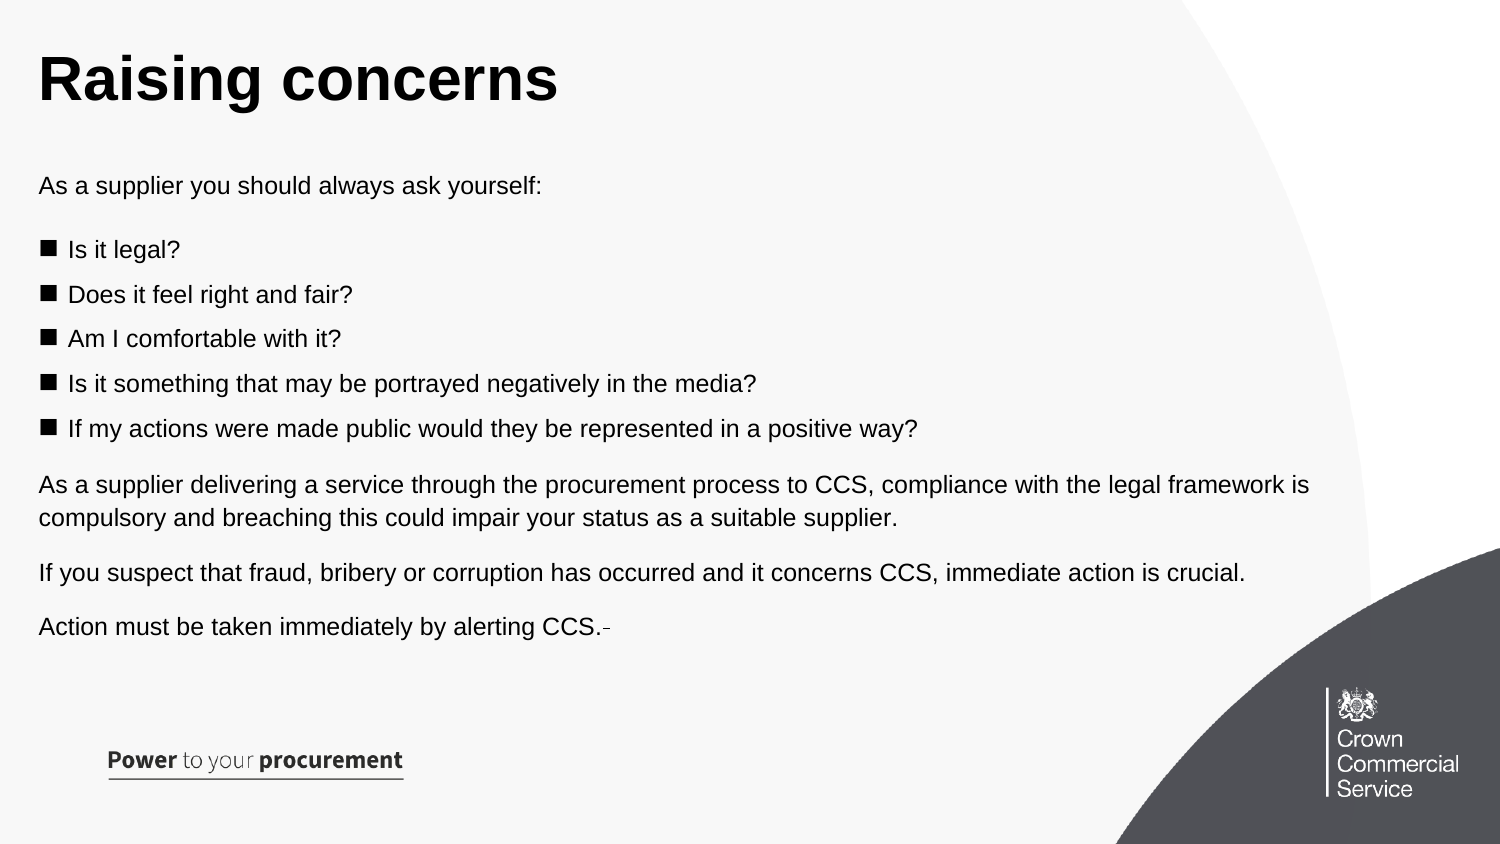

# Raising concerns
As a supplier you should always ask yourself:
■ Is it legal?
■ Does it feel right and fair?
■ Am I comfortable with it?
■ Is it something that may be portrayed negatively in the media?
■ If my actions were made public would they be represented in a positive way?
As a supplier delivering a service through the procurement process to CCS, compliance with the legal framework is compulsory and breaching this could impair your status as a suitable supplier.
If you suspect that fraud, bribery or corruption has occurred and it concerns CCS, immediate action is crucial.
Action must be taken immediately by alerting CCS.